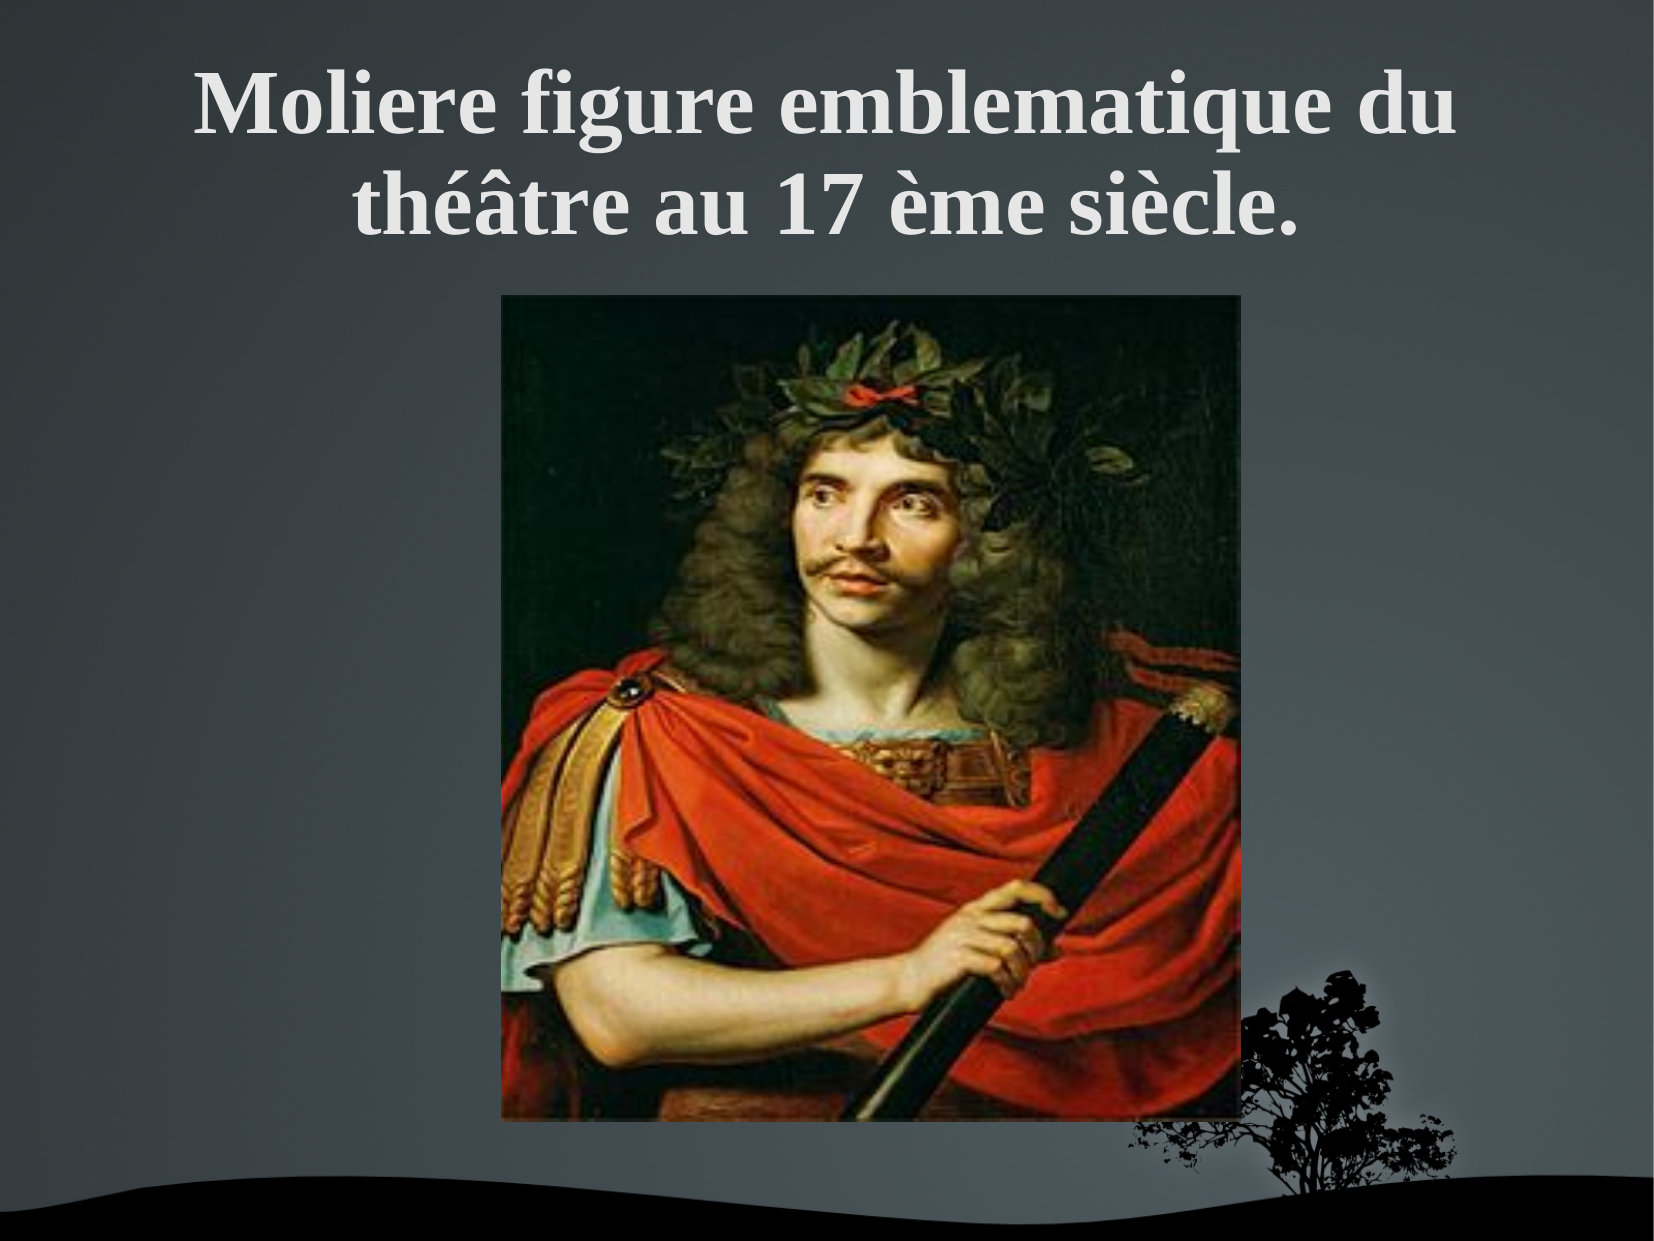

# Moliere figure emblematique du théâtre au 17 ème siècle.